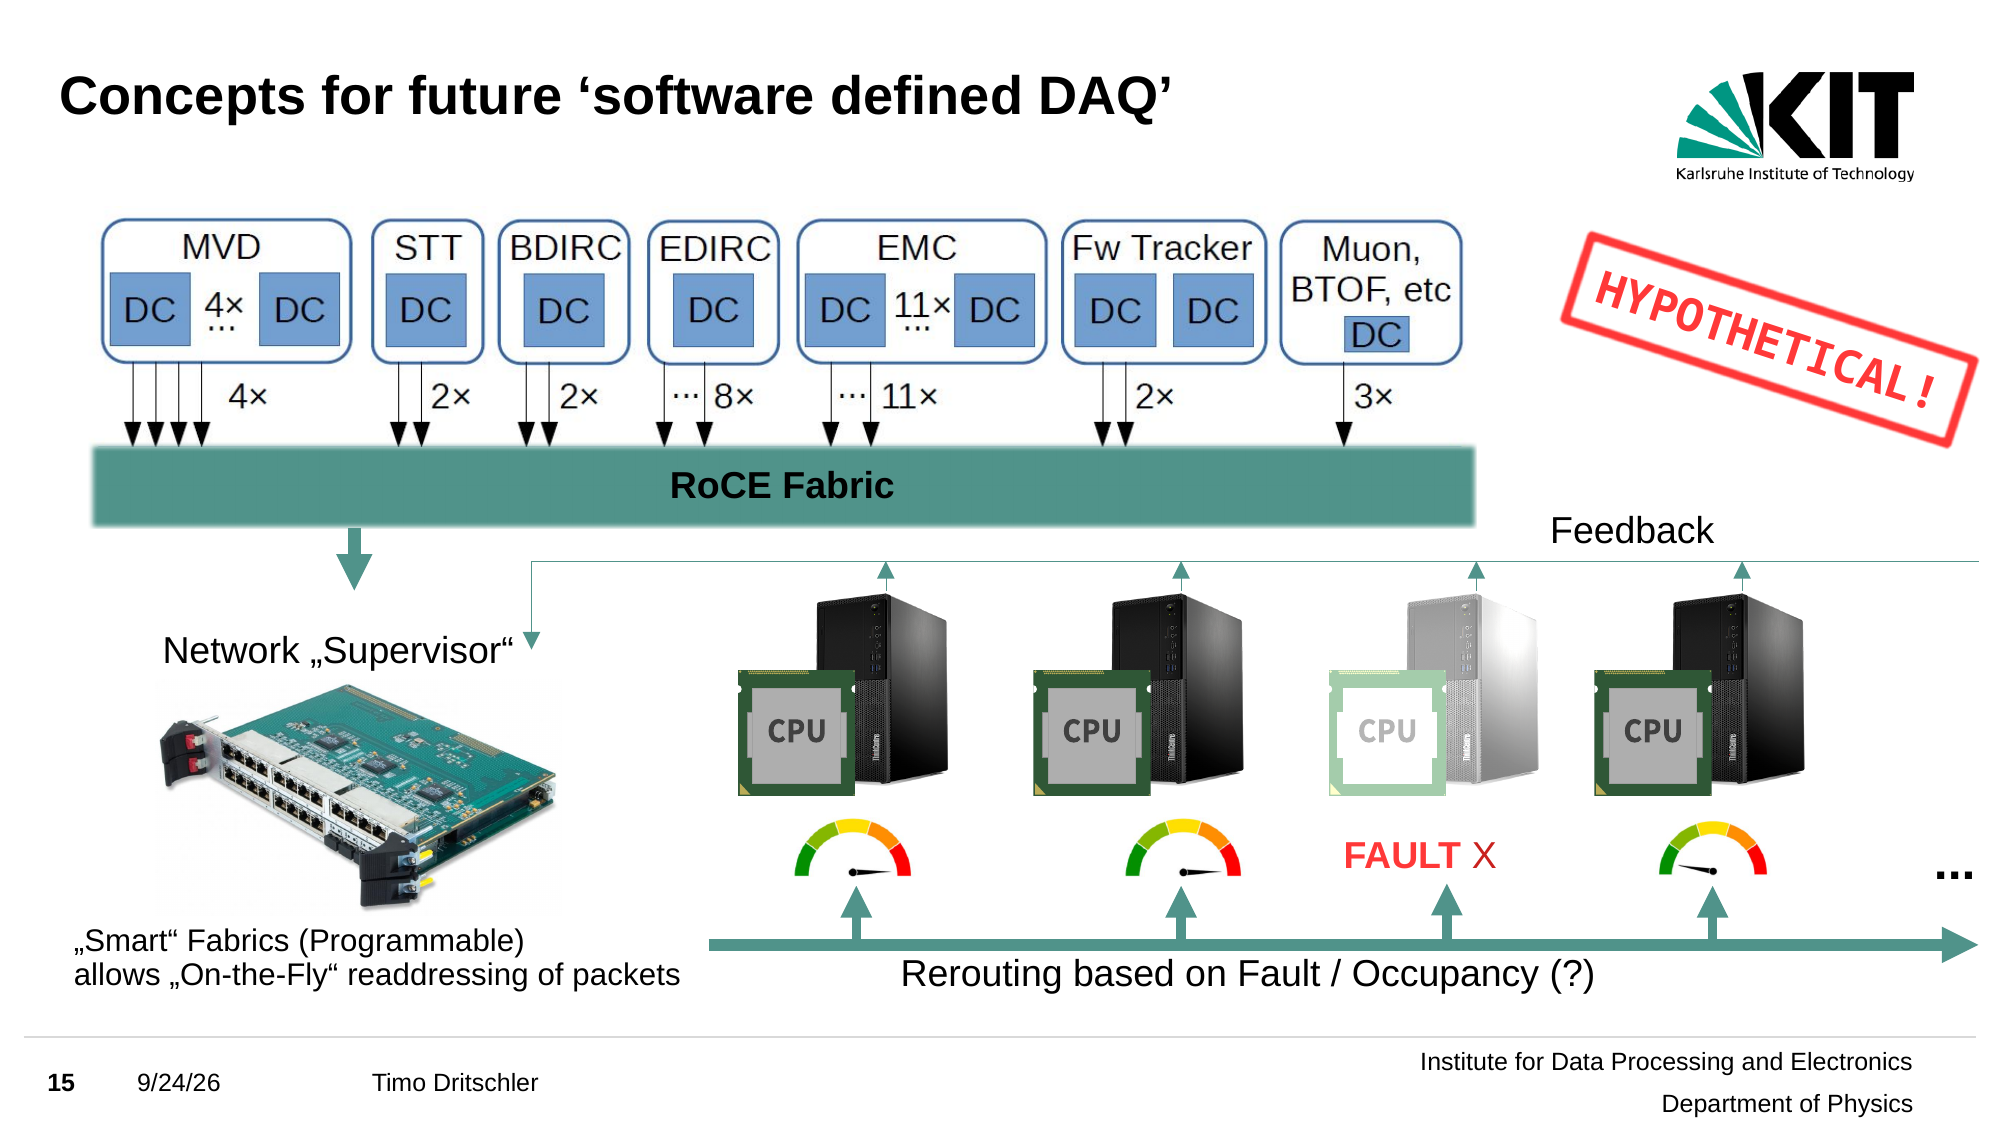

# Concepts for future ‘software defined DAQ’
HYPOTHETICAL!
RoCE Fabric
Feedback
Network „Supervisor“
FAULT X
...
„Smart“ Fabrics (Programmable)
allows „On-the-Fly“ readdressing of packets
Rerouting based on Fault / Occupancy (?)